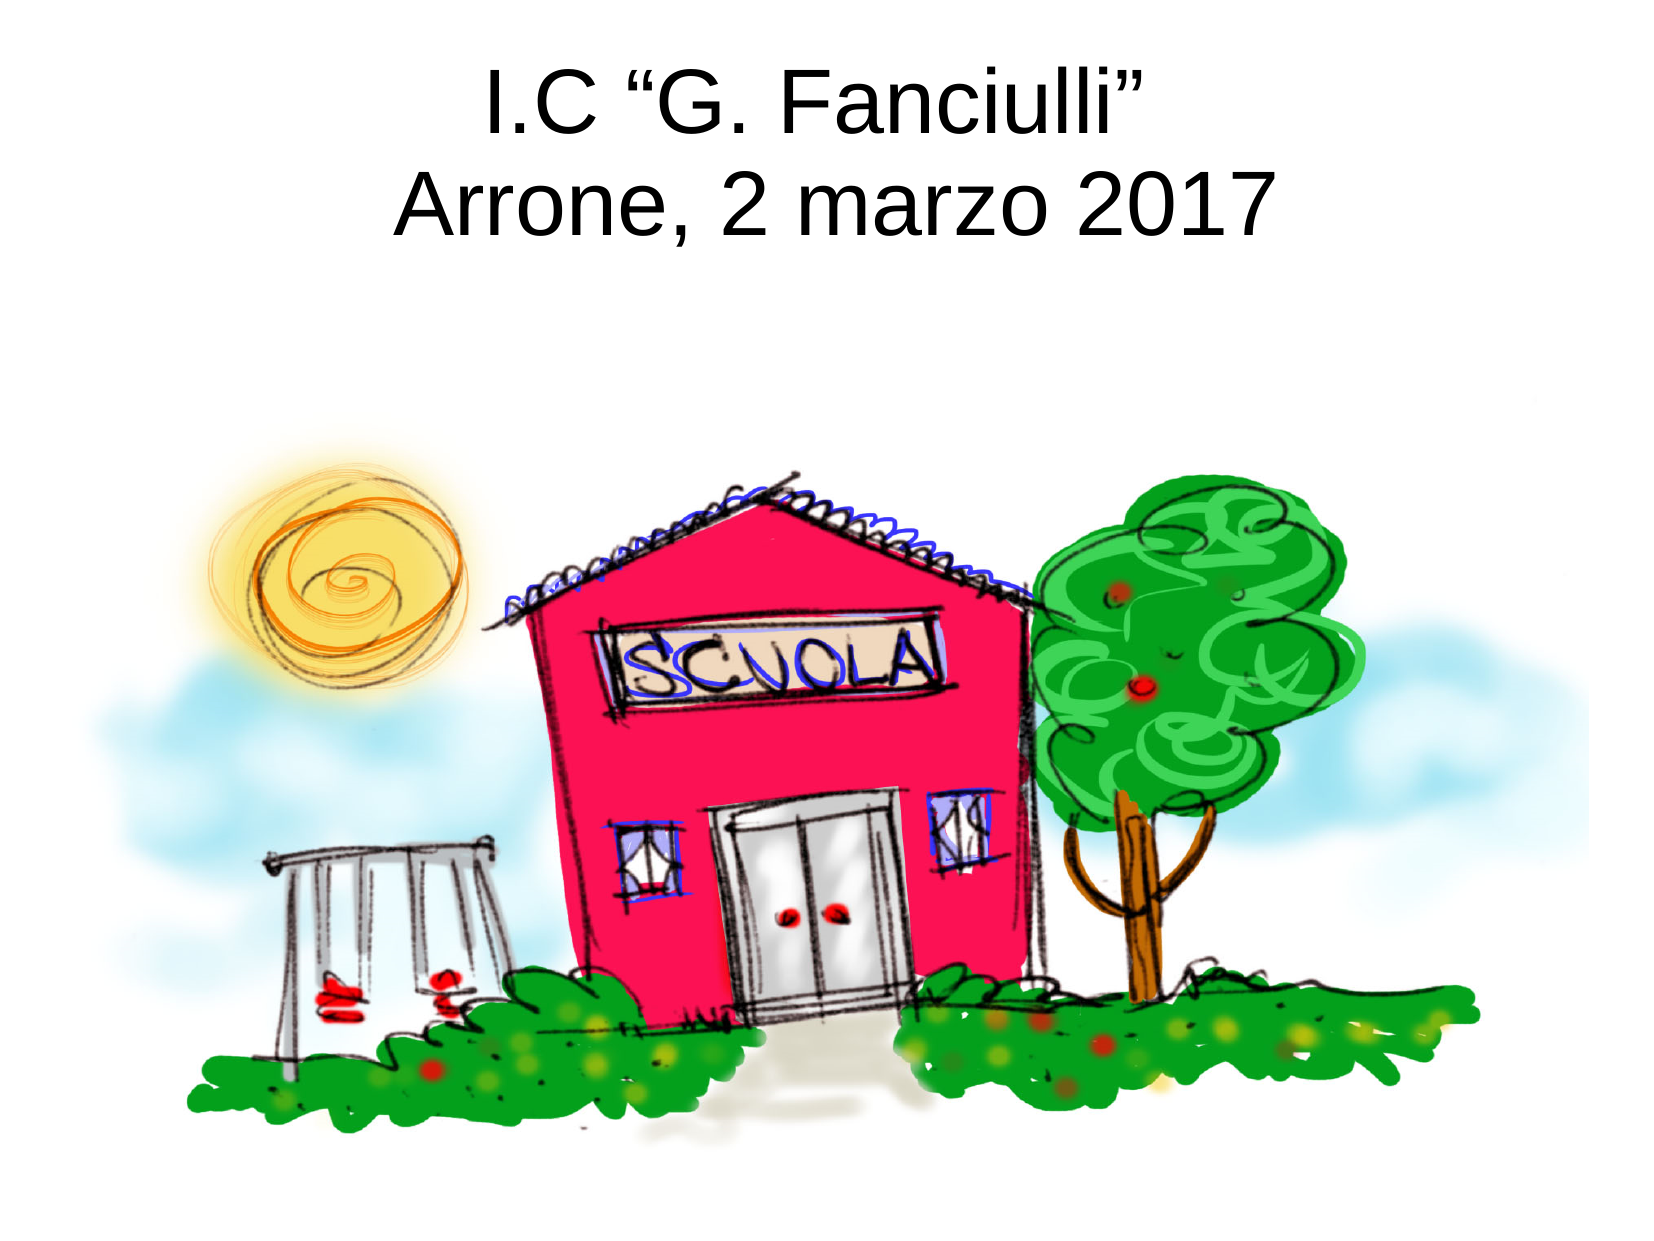

# I.C “G. Fanciulli” Arrone, 2 marzo 2017